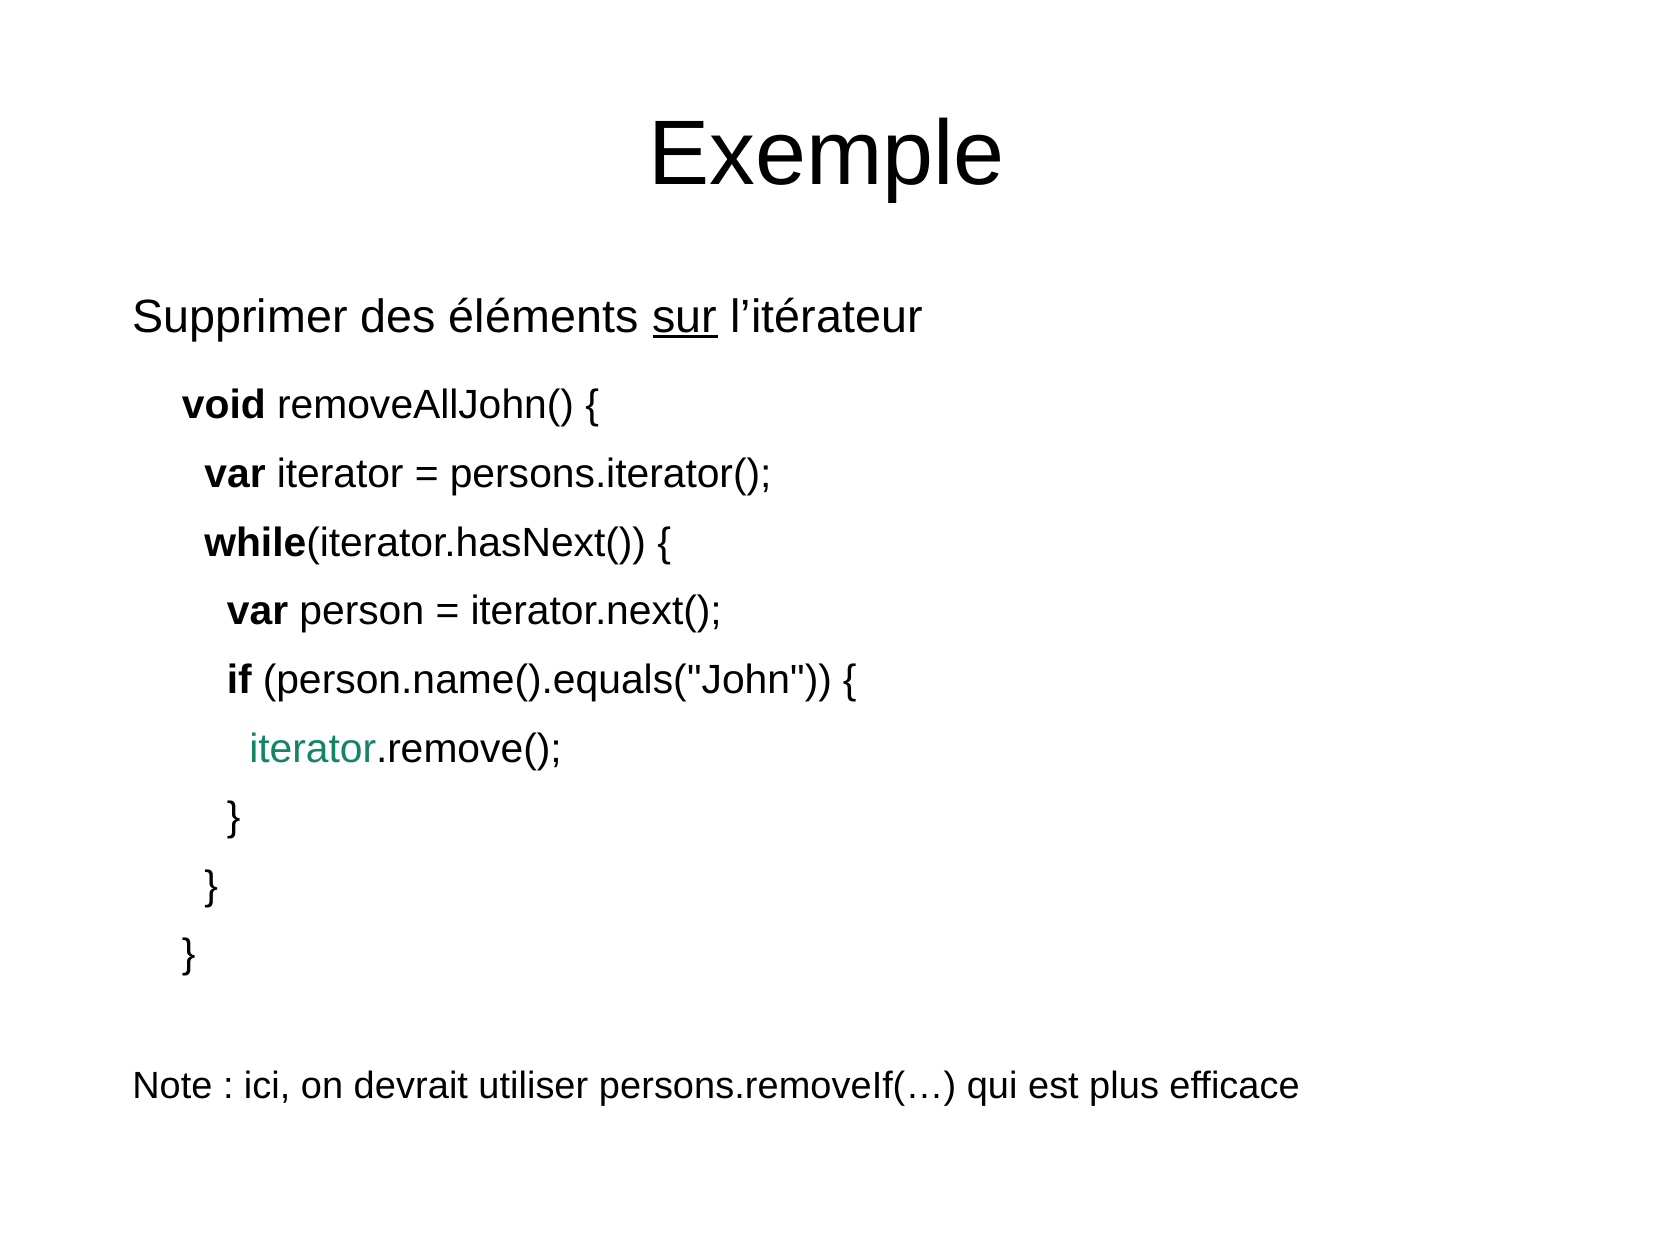

# Exemple
Supprimer des éléments sur l’itérateur
void removeAllJohn() {
 var iterator = persons.iterator();
 while(iterator.hasNext()) {
 var person = iterator.next();
 if (person.name().equals("John")) {
 iterator.remove();
 }
 }
}
Note : ici, on devrait utiliser persons.removeIf(…) qui est plus efficace